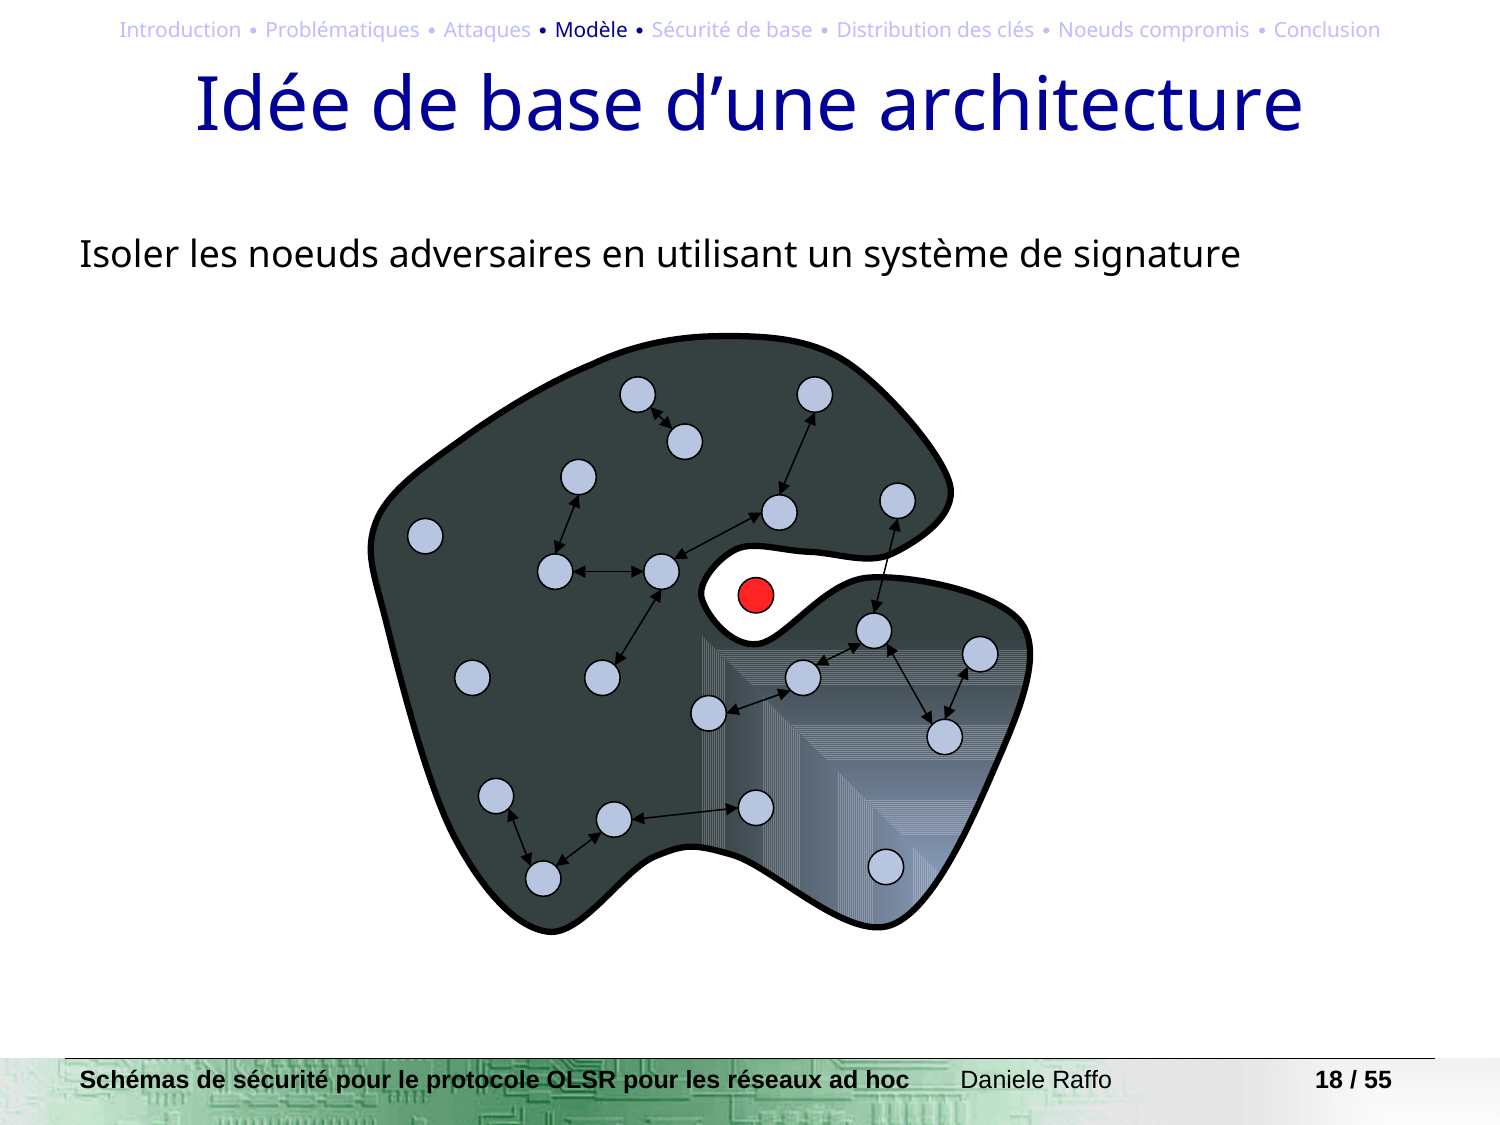

Introduction ∙ Problématiques ∙ Attaques ∙ Modèle ∙ Sécurité de base ∙ Distribution des clés ∙ Noeuds compromis ∙ Conclusion
Idée de base d’une architecture
Isoler les noeuds adversaires en utilisant un système de signature
18
Schémas de sécurité pour le protocole OLSR pour les réseaux ad hoc Daniele Raffo